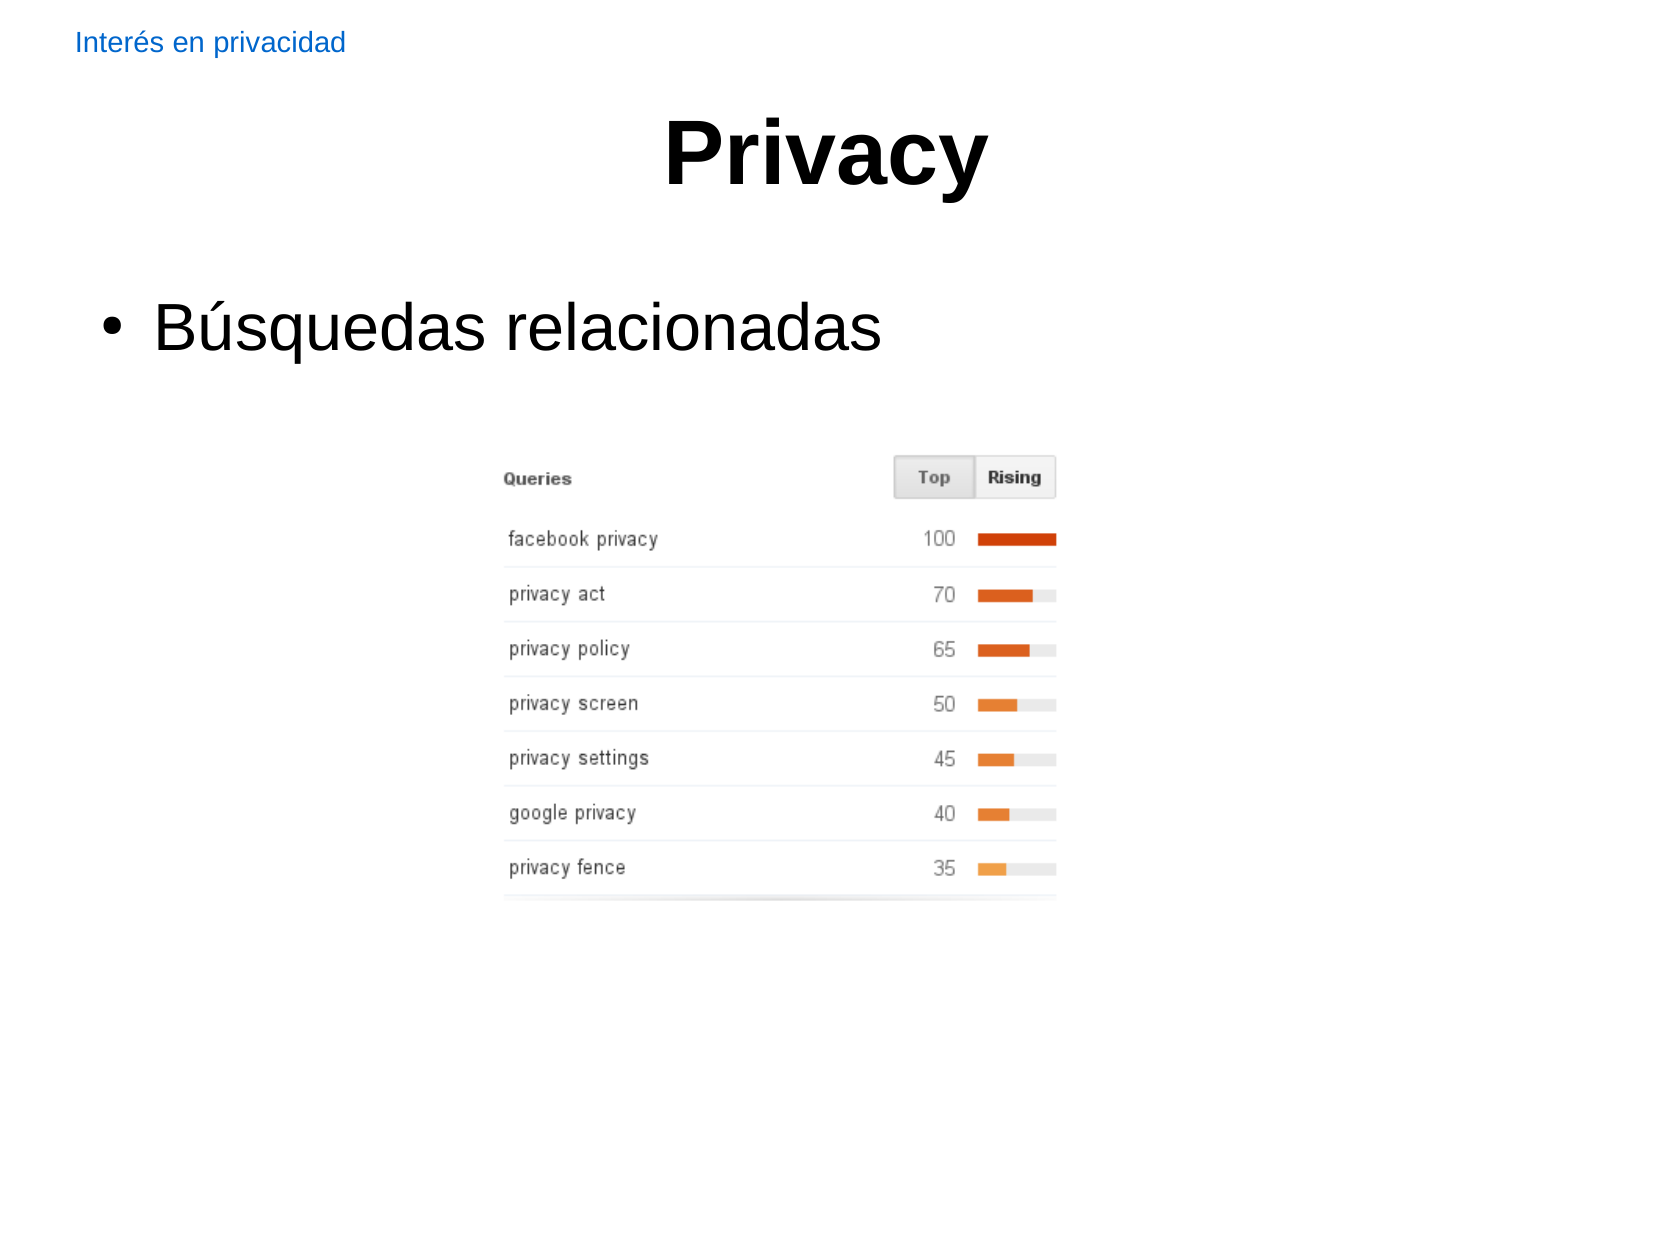

Interés en privacidad
# Privacy
Búsquedas relacionadas